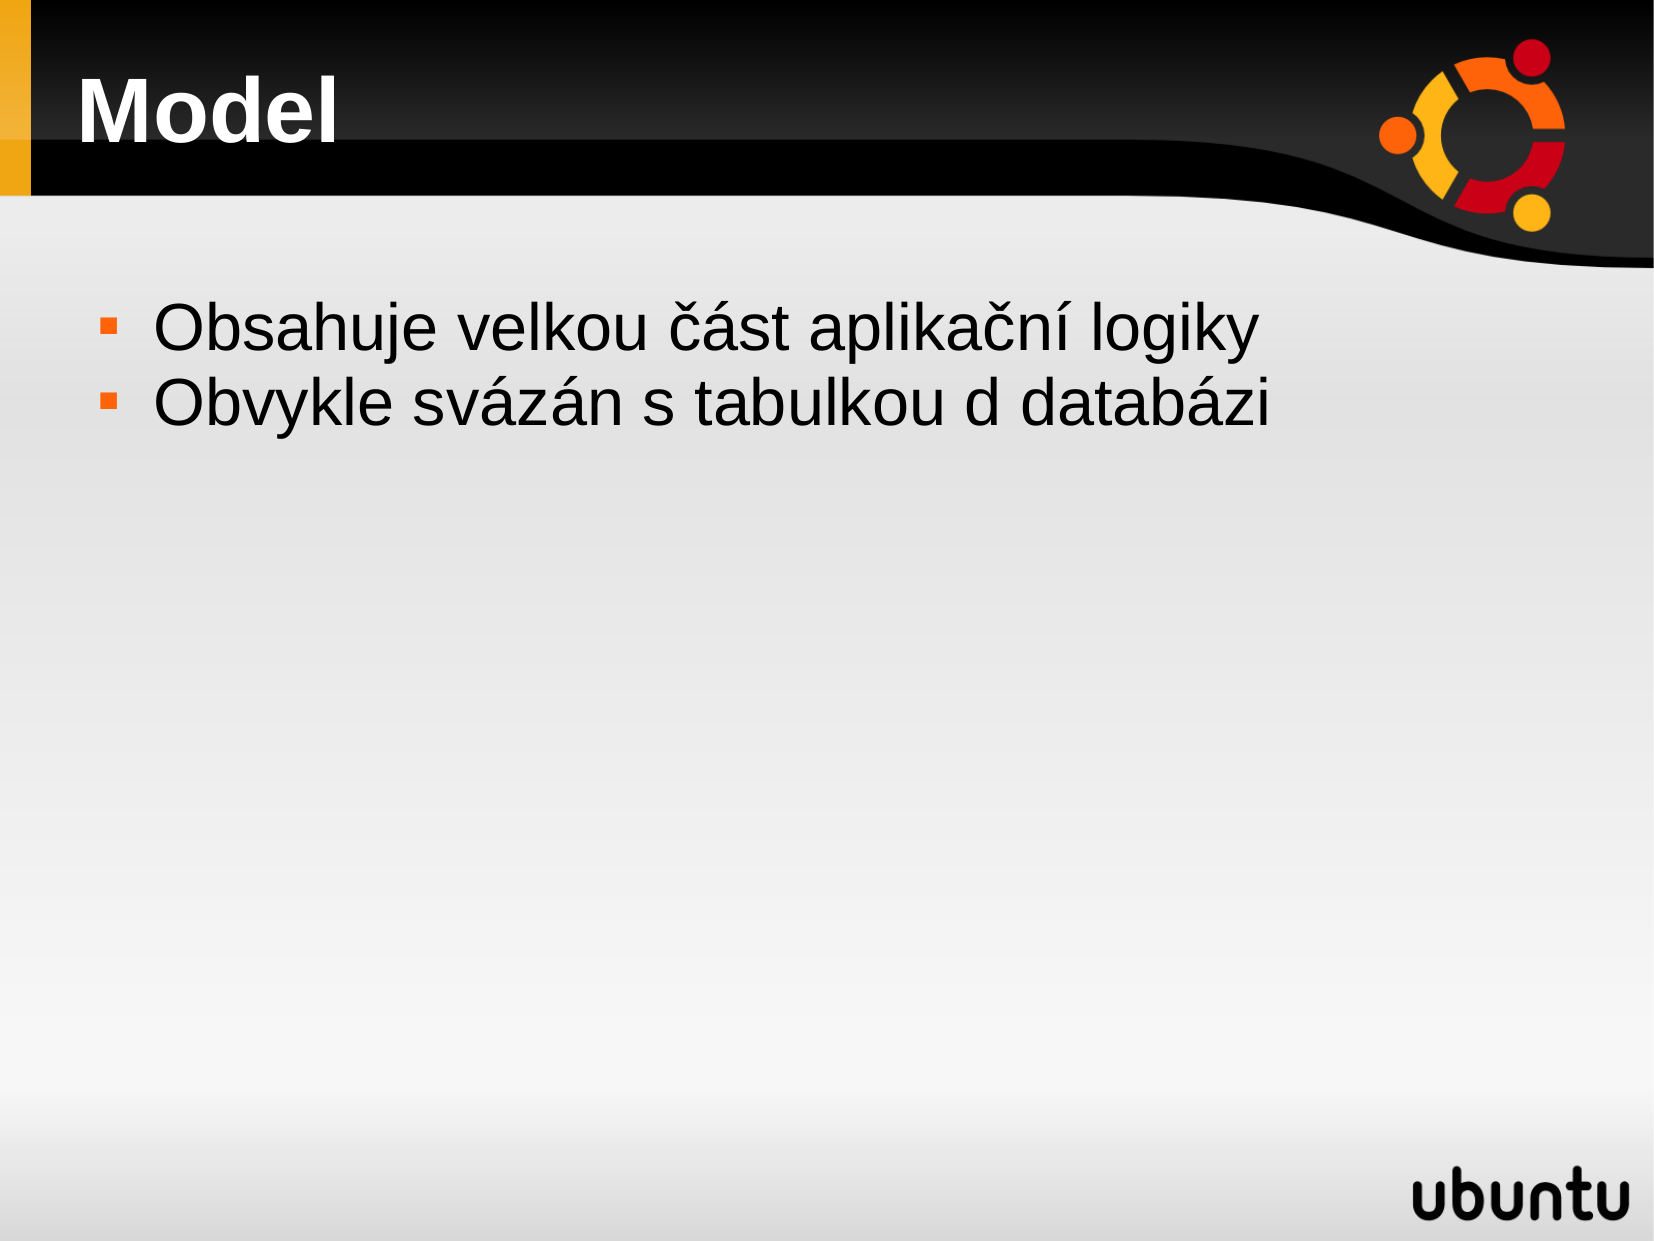

# Model
Obsahuje velkou část aplikační logiky
Obvykle svázán s tabulkou d databázi